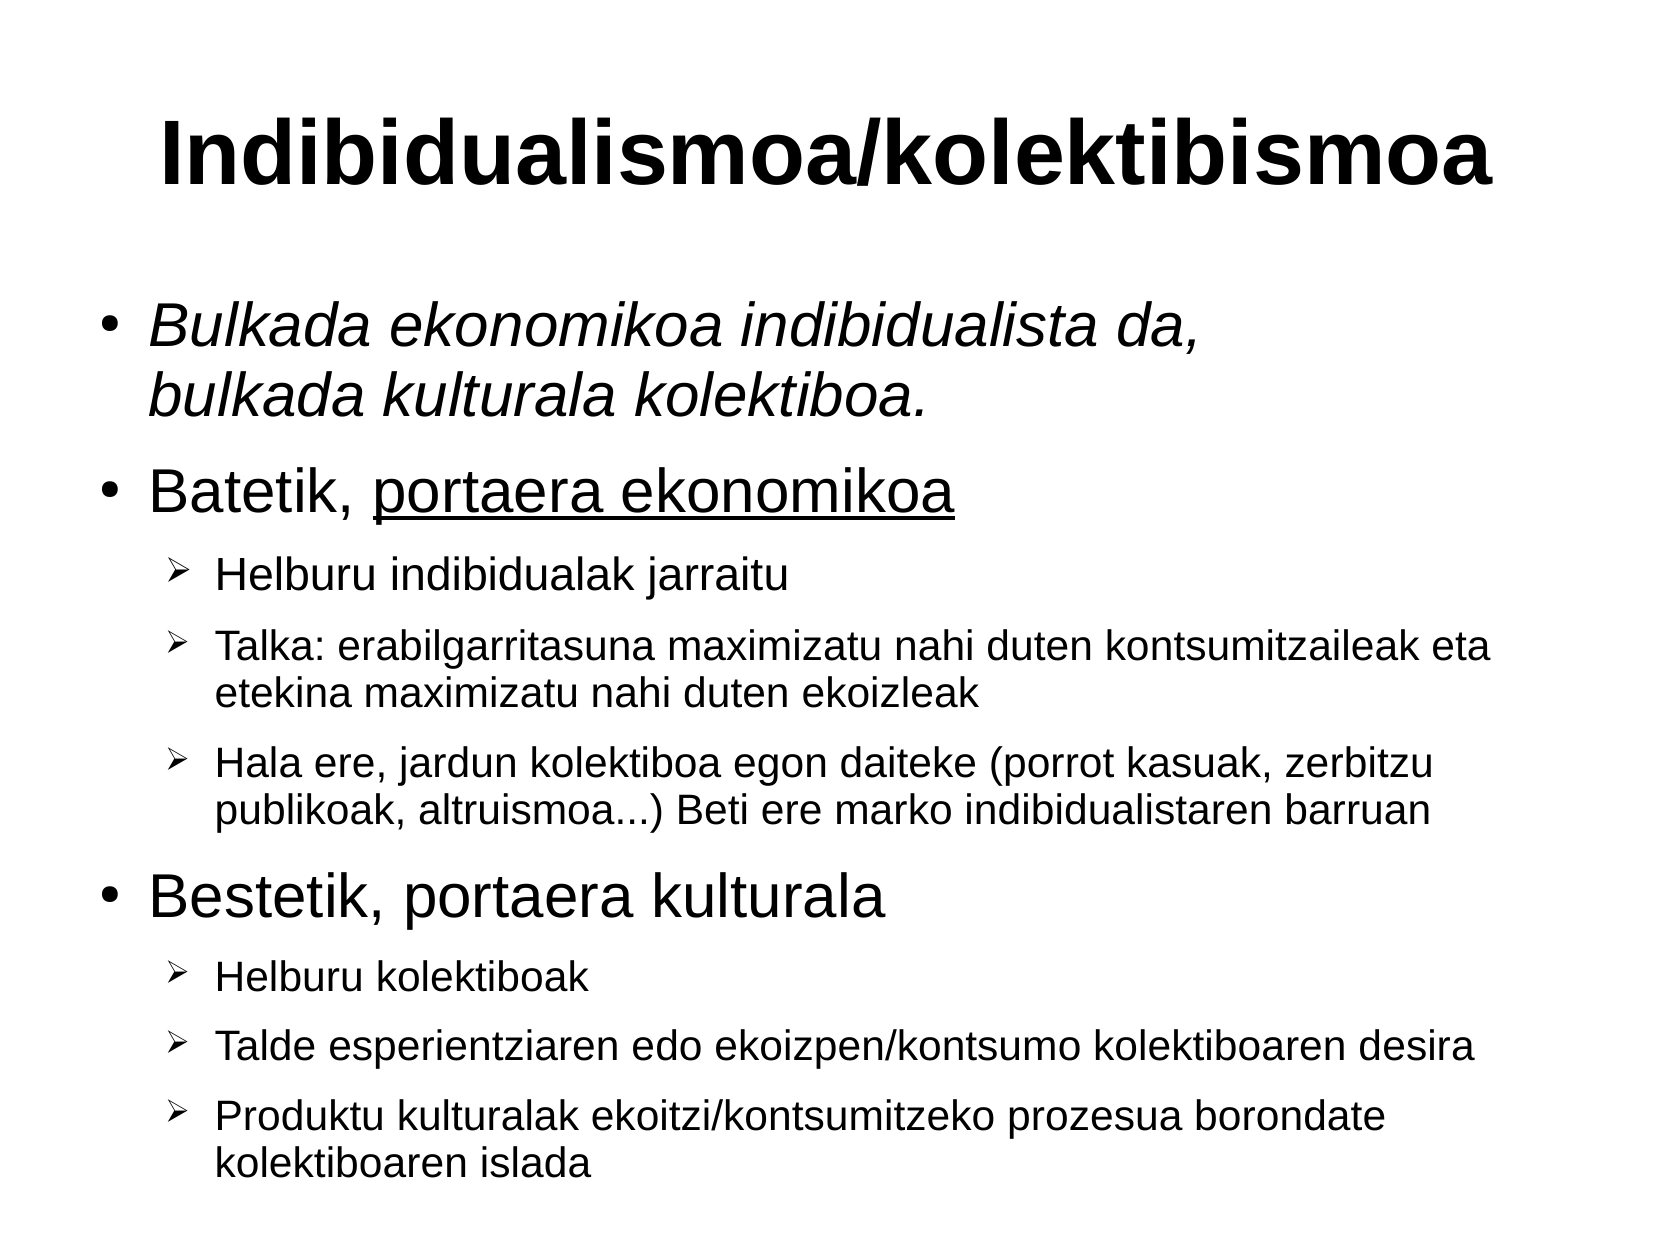

# Indibidualismoa/kolektibismoa
Bulkada ekonomikoa indibidualista da, bulkada kulturala kolektiboa.
Batetik, portaera ekonomikoa
Helburu indibidualak jarraitu
Talka: erabilgarritasuna maximizatu nahi duten kontsumitzaileak eta etekina maximizatu nahi duten ekoizleak
Hala ere, jardun kolektiboa egon daiteke (porrot kasuak, zerbitzu publikoak, altruismoa...) Beti ere marko indibidualistaren barruan
Bestetik, portaera kulturala
Helburu kolektiboak
Talde esperientziaren edo ekoizpen/kontsumo kolektiboaren desira
Produktu kulturalak ekoitzi/kontsumitzeko prozesua borondate kolektiboaren islada